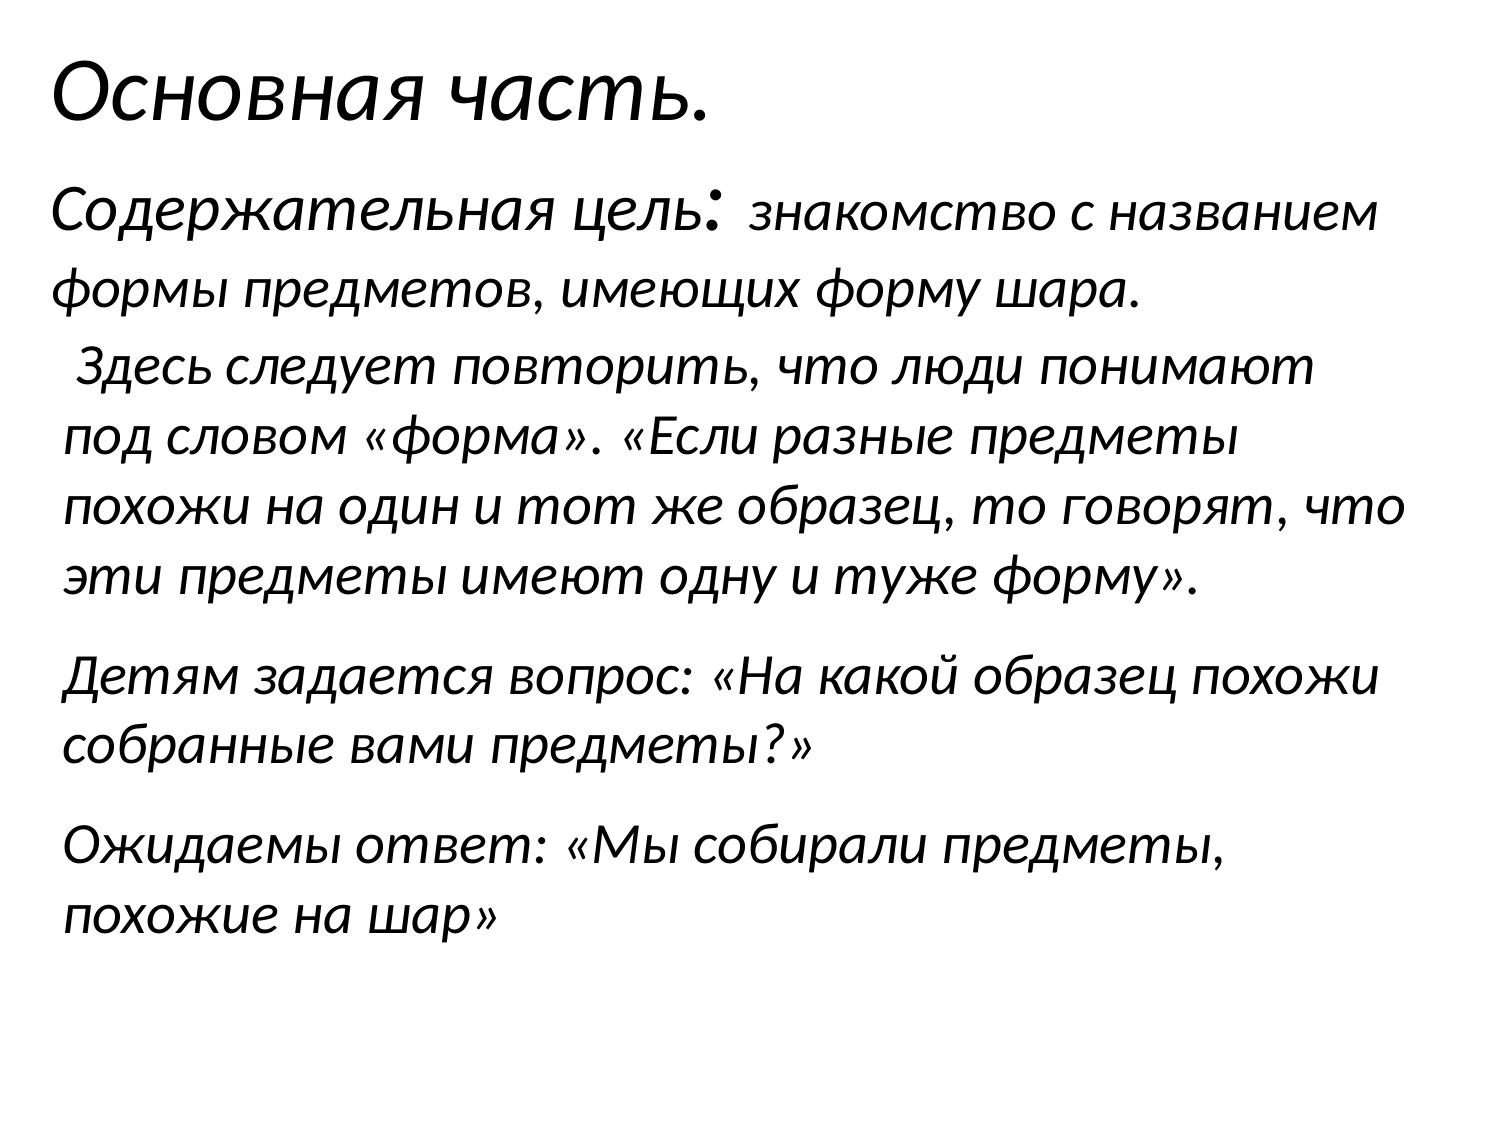

# Основная часть. Содержательная цель: знакомство с названием формы предметов, имеющих форму шара.
 Здесь следует повторить, что люди понимают под словом «форма». «Если разные предметы похожи на один и тот же образец, то говорят, что эти предметы имеют одну и туже форму».
Детям задается вопрос: «На какой образец похожи собранные вами предметы?»
Ожидаемы ответ: «Мы собирали предметы, похожие на шар»